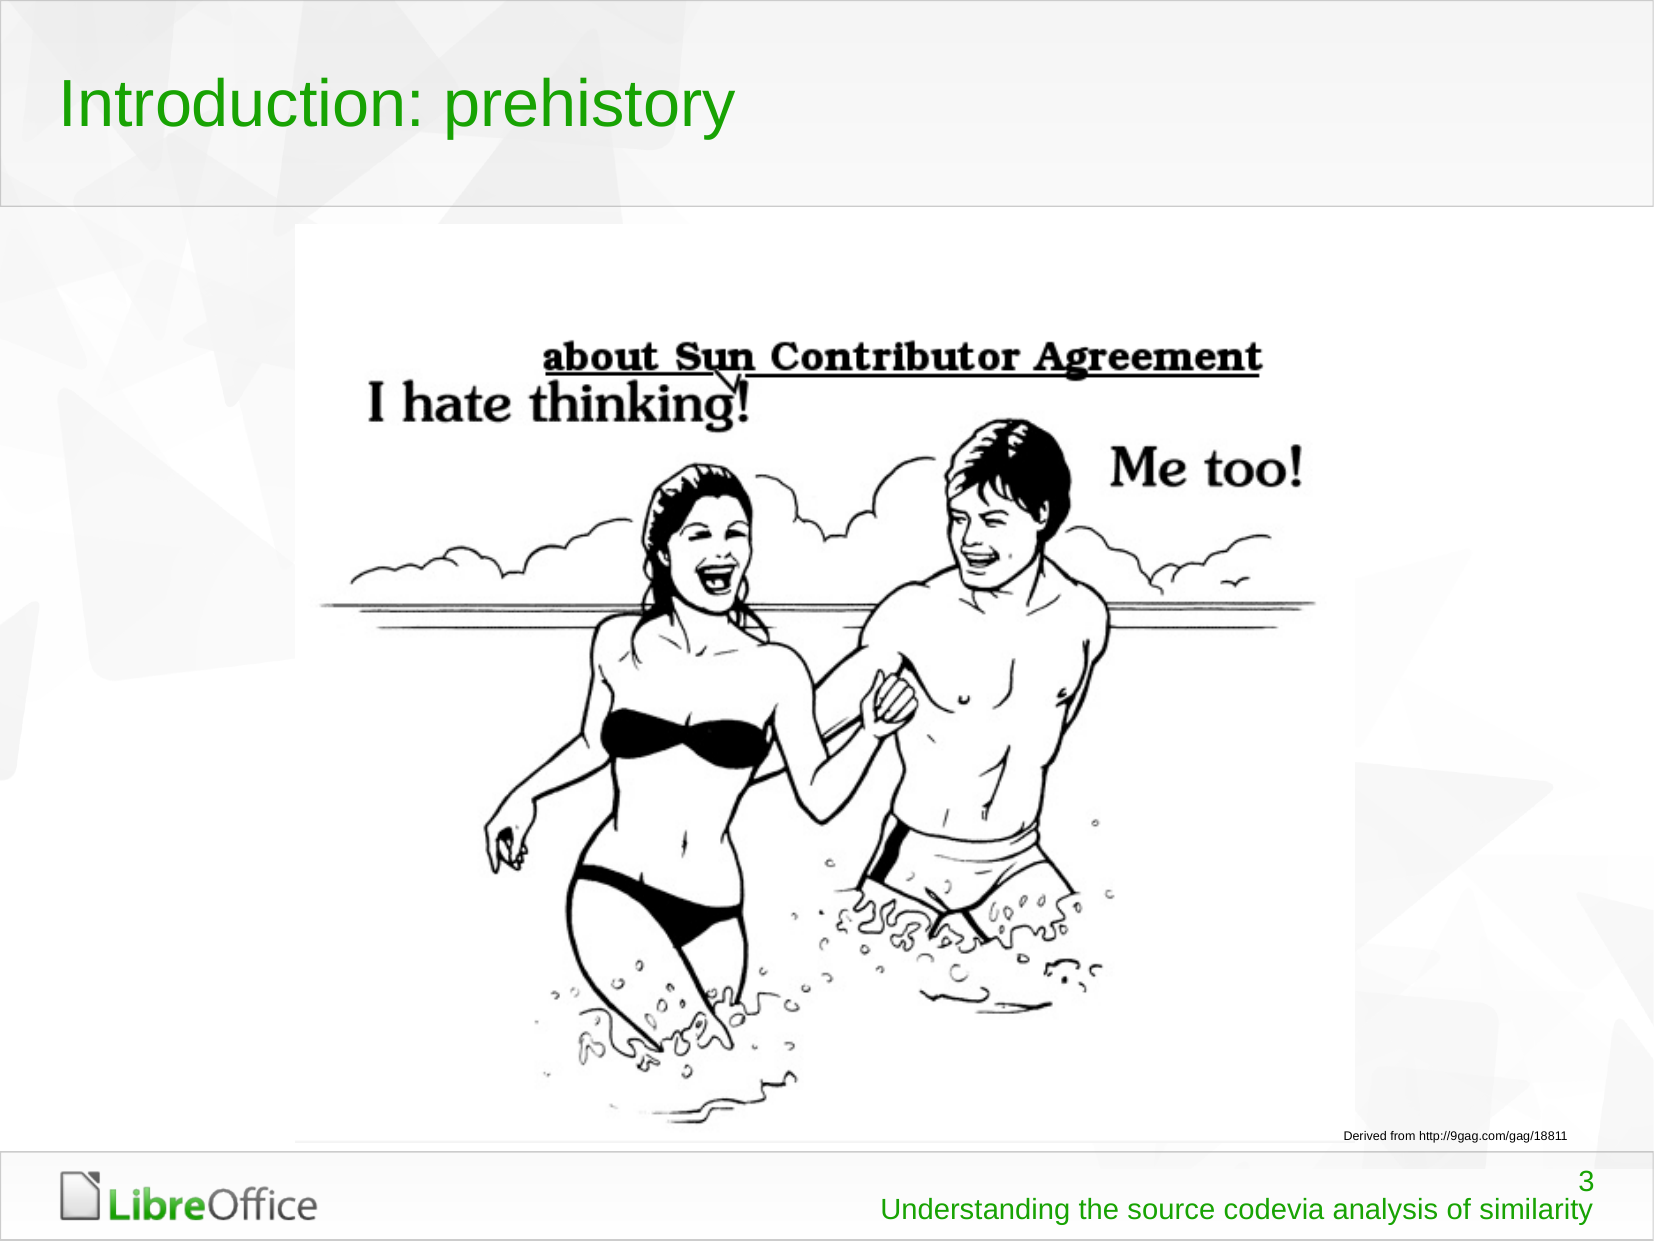

# Introduction: prehistory
Derived from http://9gag.com/gag/18811
3
Understanding the source codevia analysis of similarity